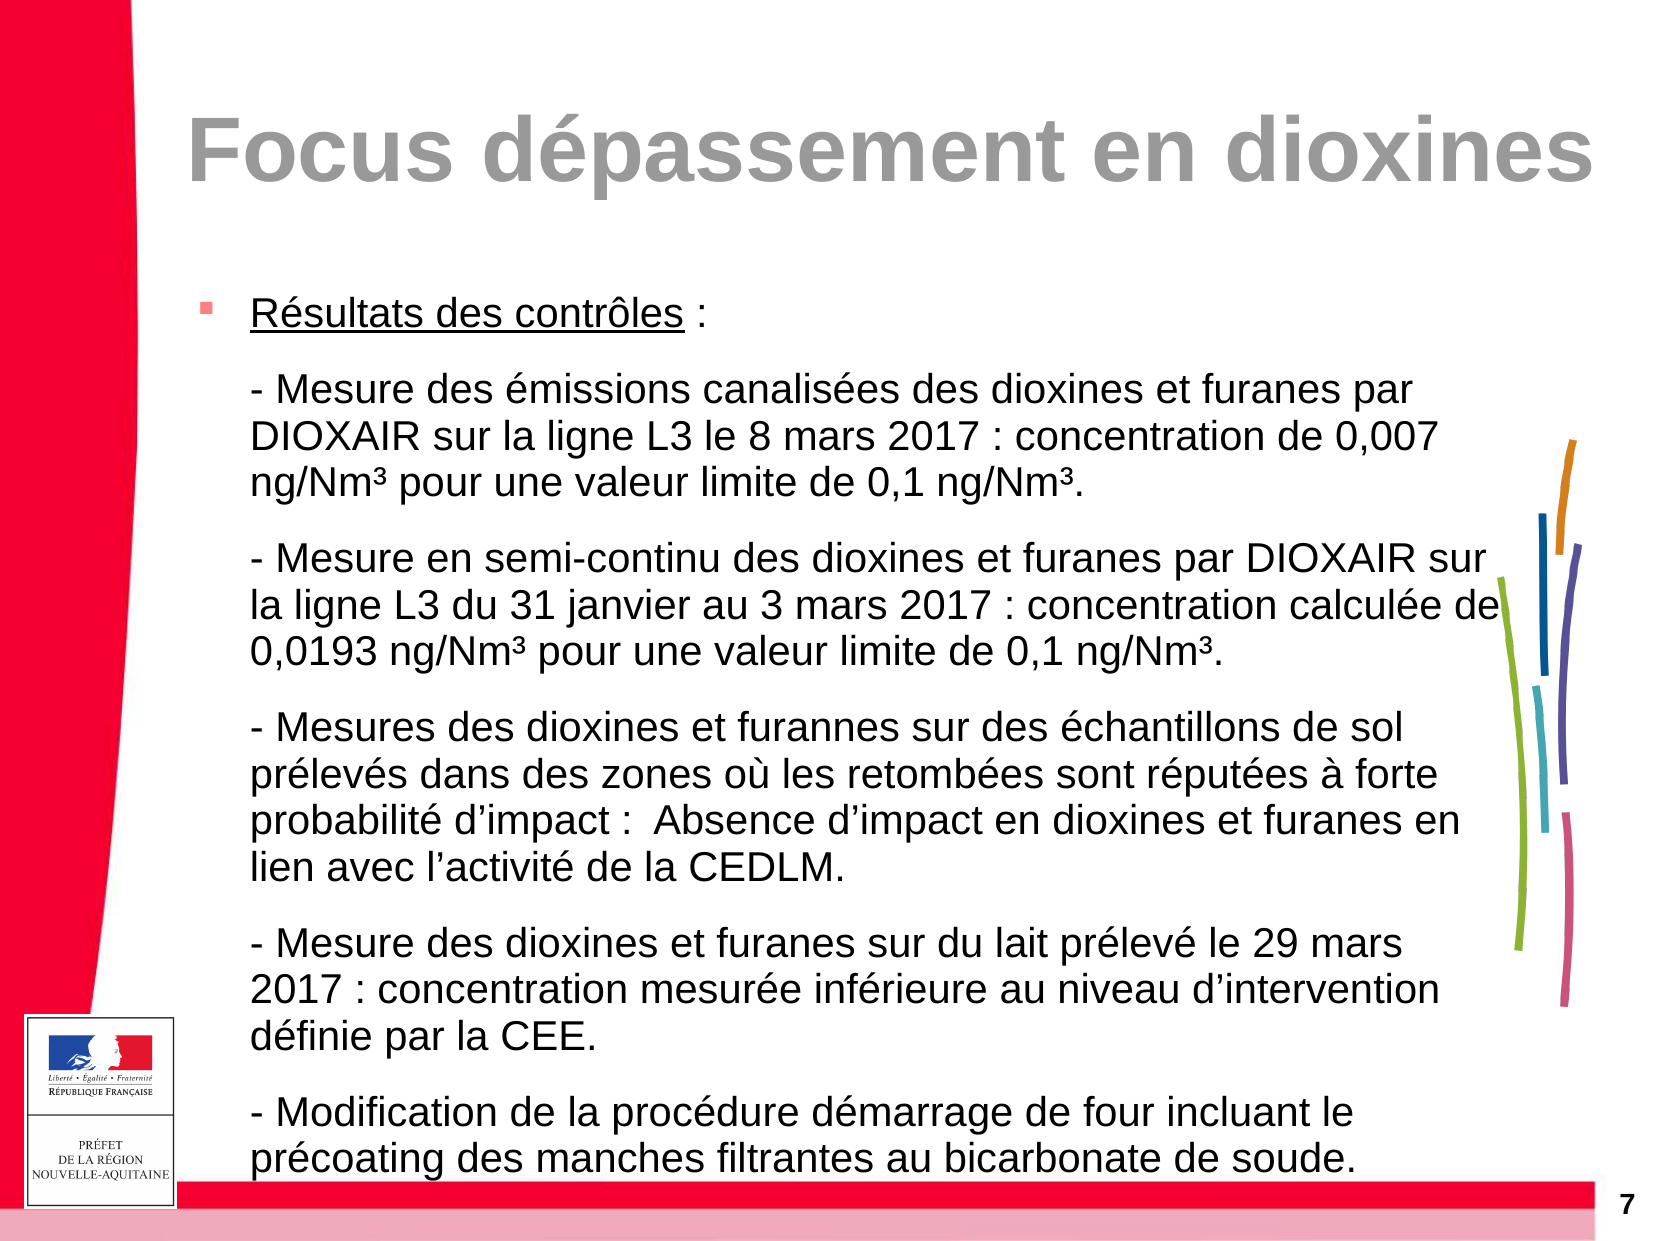

# Focus dépassement en dioxines
Résultats des contrôles :
- Mesure des émissions canalisées des dioxines et furanes par DIOXAIR sur la ligne L3 le 8 mars 2017 : concentration de 0,007 ng/Nm³ pour une valeur limite de 0,1 ng/Nm³.
- Mesure en semi-continu des dioxines et furanes par DIOXAIR sur la ligne L3 du 31 janvier au 3 mars 2017 : concentration calculée de 0,0193 ng/Nm³ pour une valeur limite de 0,1 ng/Nm³.
- Mesures des dioxines et furannes sur des échantillons de sol prélevés dans des zones où les retombées sont réputées à forte probabilité d’impact : Absence d’impact en dioxines et furanes en lien avec l’activité de la CEDLM.
- Mesure des dioxines et furanes sur du lait prélevé le 29 mars 2017 : concentration mesurée inférieure au niveau d’intervention définie par la CEE.
- Modification de la procédure démarrage de four incluant le précoating des manches filtrantes au bicarbonate de soude.
7